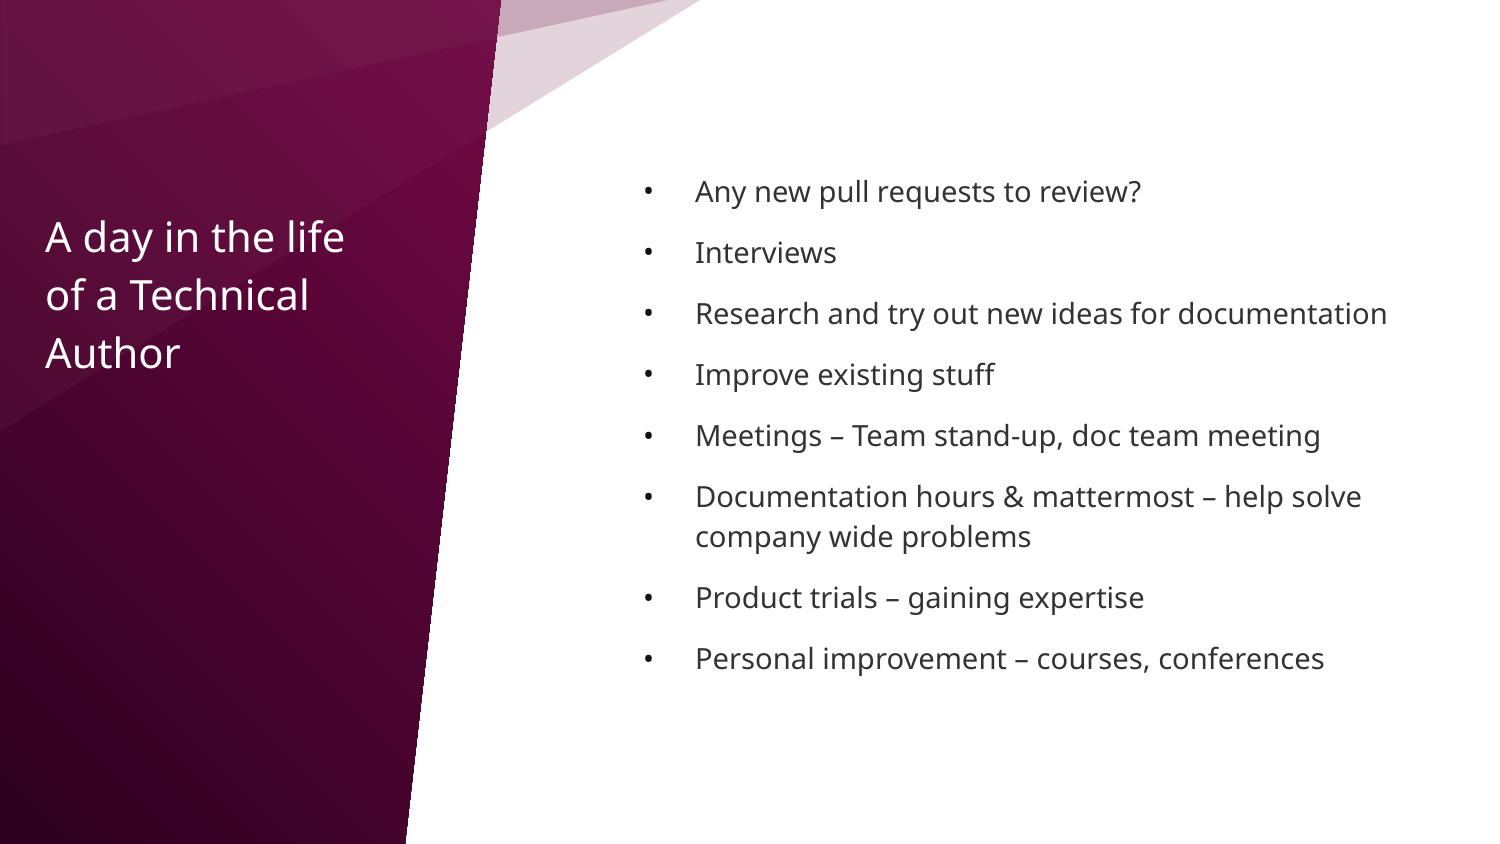

Any new pull requests to review?
Interviews
Research and try out new ideas for documentation
Improve existing stuff
Meetings – Team stand-up, doc team meeting
Documentation hours & mattermost – help solve company wide problems
Product trials – gaining expertise
Personal improvement – courses, conferences
A day in the life of a Technical Author